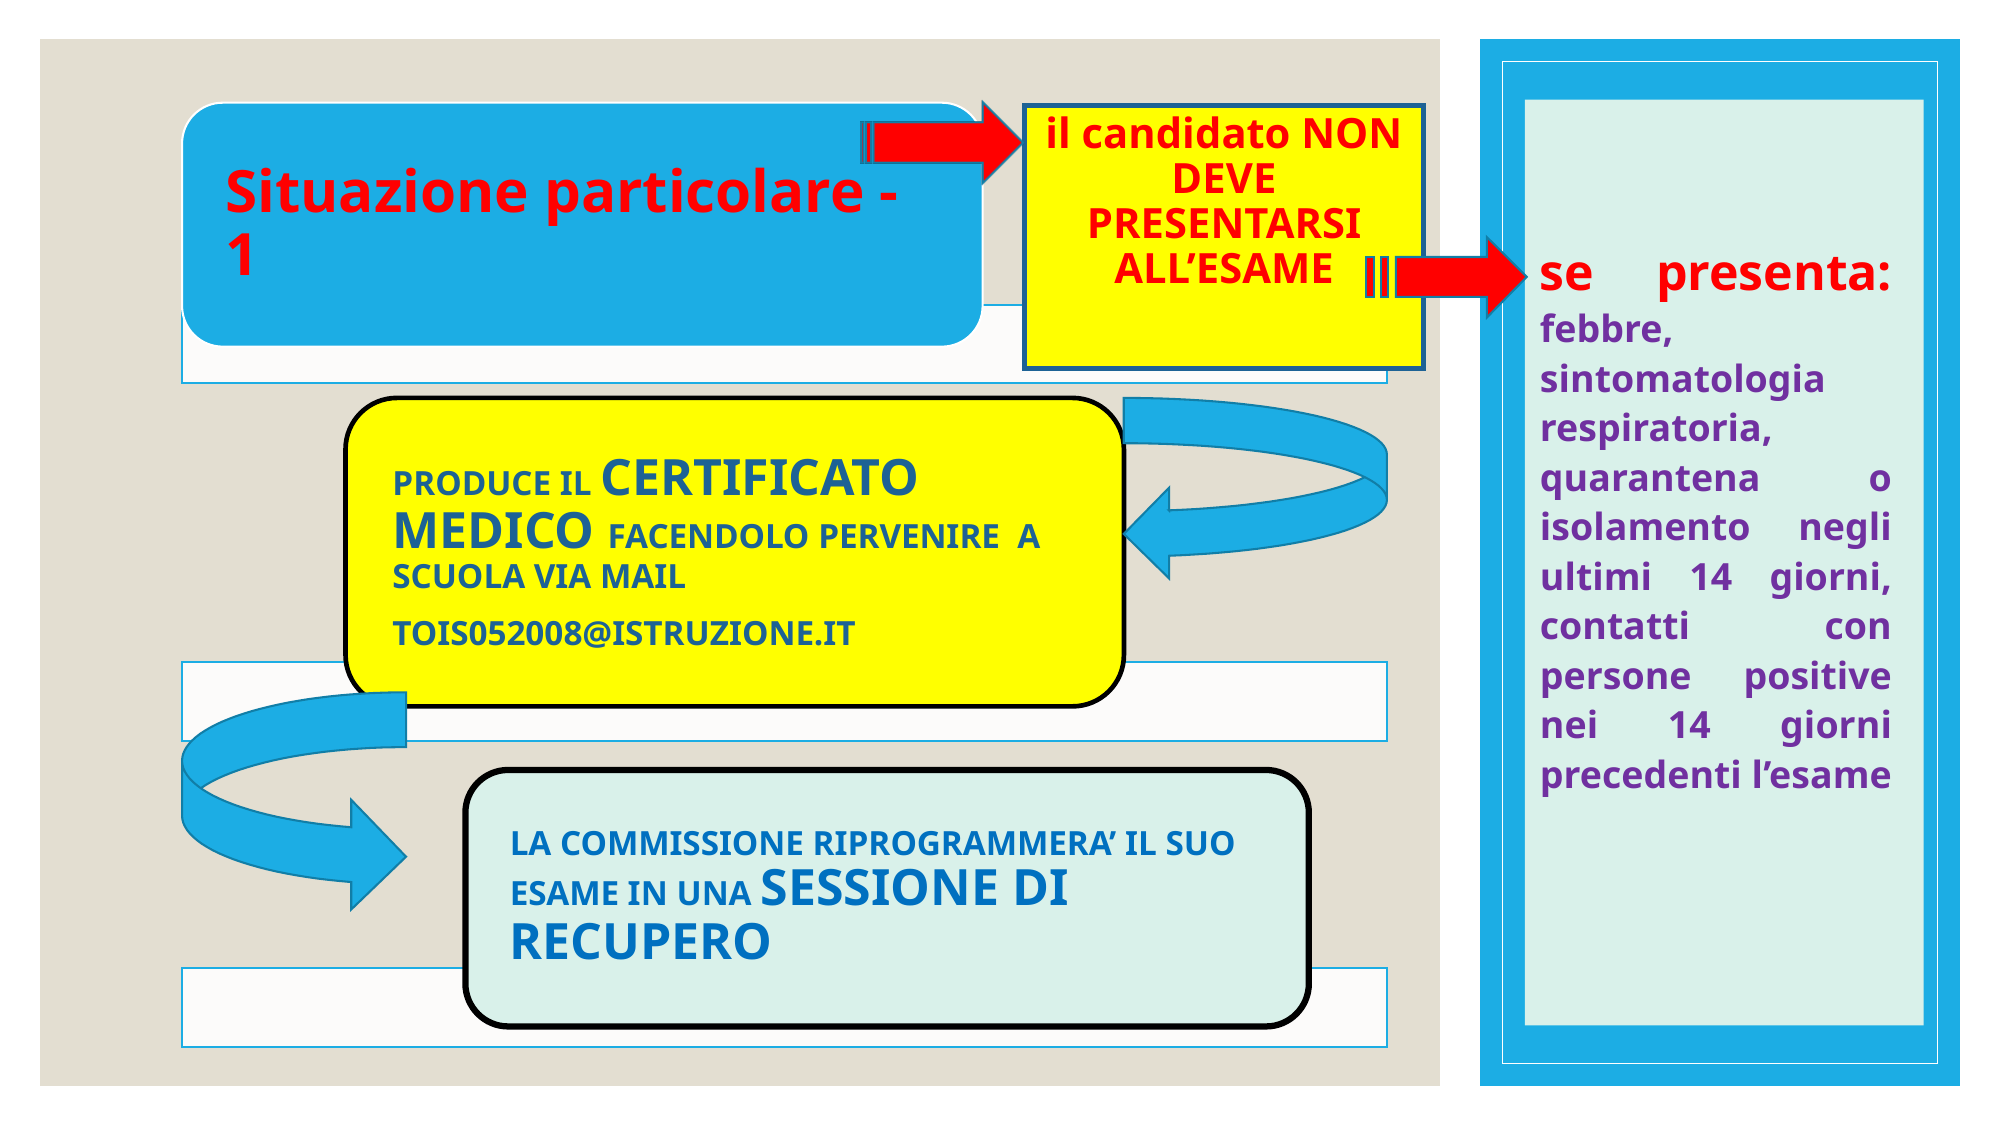

# se presenta: febbre, sintomatologia respiratoria, quarantena o isolamento negli ultimi 14 giorni, contatti con persone positive nei 14 giorni precedenti l’esame
Situazione particolare - 1
PRODUCE IL CERTIFICATO MEDICO FACENDOLO PERVENIRE A SCUOLA VIA MAIL
TOIS052008@ISTRUZIONE.IT
LA COMMISSIONE RIPROGRAMMERA’ IL SUO ESAME IN UNA SESSIONE DI RECUPERO
il candidato NON DEVE PRESENTARSI ALL’ESAME